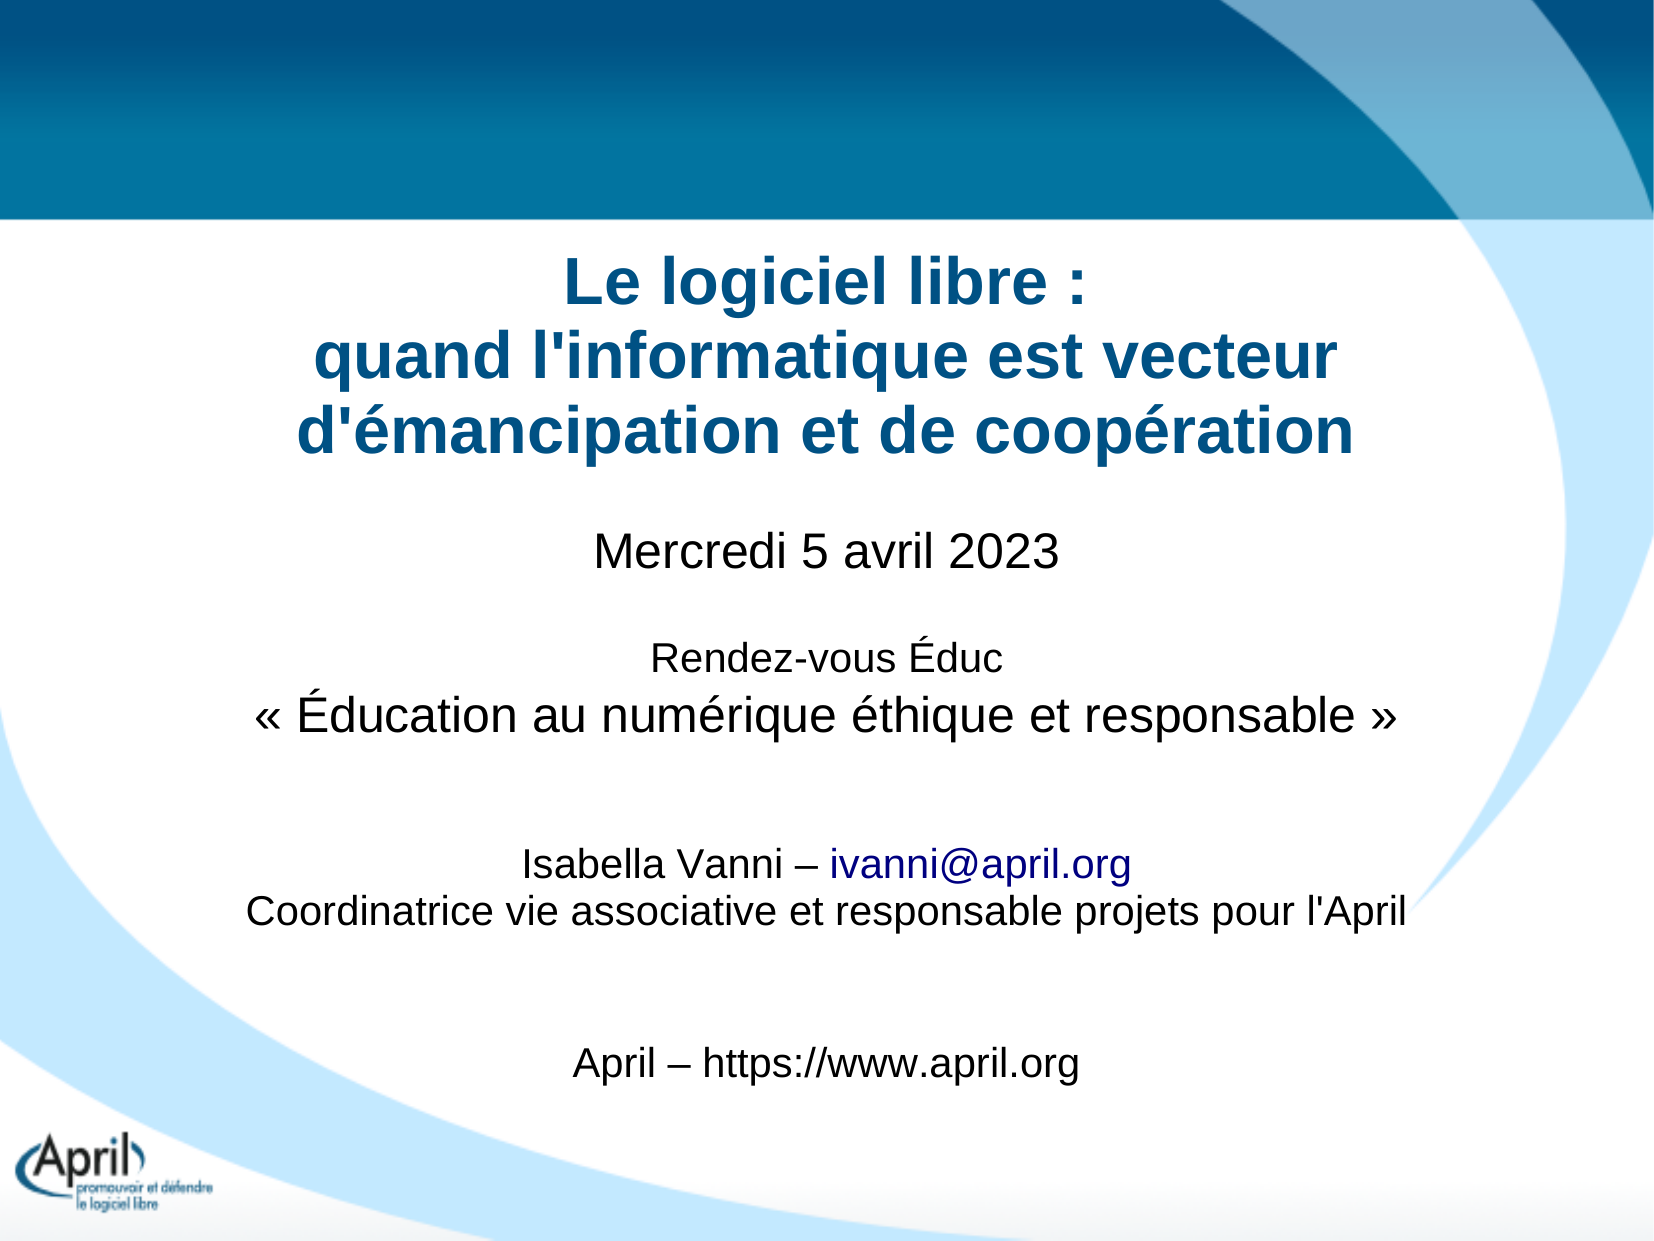

#
Le logiciel libre :
quand l'informatique est vecteur
d'émancipation et de coopération
Mercredi 5 avril 2023
Rendez-vous Éduc
« Éducation au numérique éthique et responsable »
Isabella Vanni – ivanni@april.org
Coordinatrice vie associative et responsable projets pour l'April
April – https://www.april.org